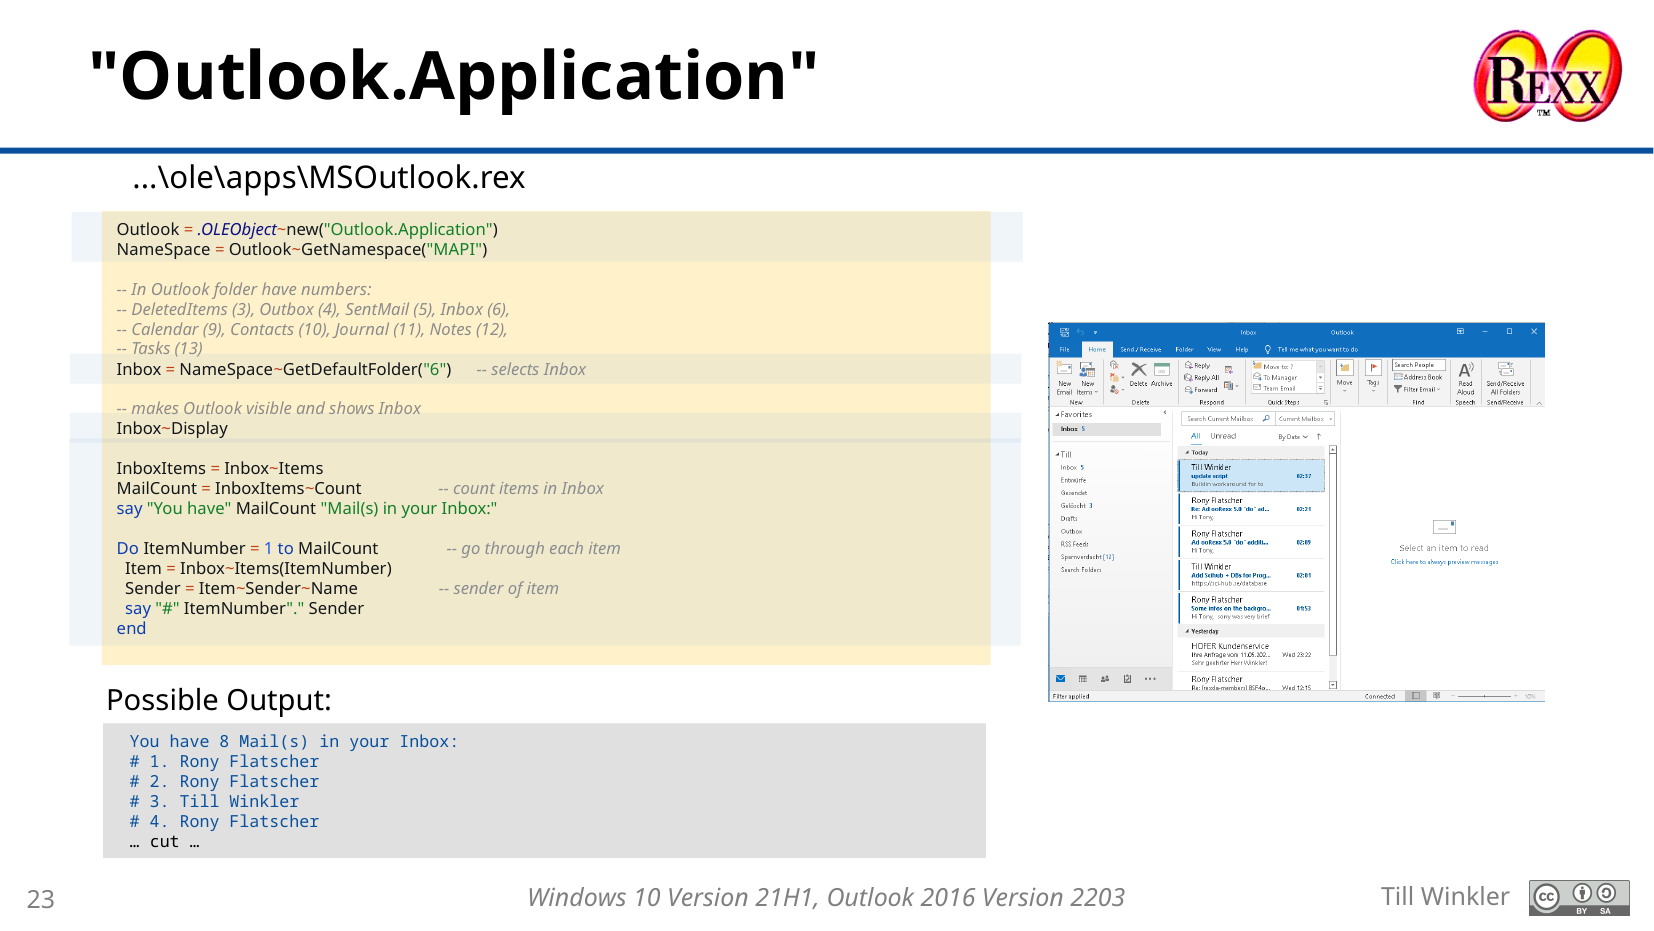

# "Outlook.Application"
...\ole\apps\MSOutlook.rex
Outlook = .OLEObject~new("Outlook.Application")
NameSpace = Outlook~GetNamespace("MAPI")
-- In Outlook folder have numbers:
-- DeletedItems (3), Outbox (4), SentMail (5), Inbox (6),
-- Calendar (9), Contacts (10), Journal (11), Notes (12),
-- Tasks (13)
Inbox = NameSpace~GetDefaultFolder("6") -- selects Inbox
-- makes Outlook visible and shows Inbox
Inbox~Display
InboxItems = Inbox~Items
MailCount = InboxItems~Count -- count items in Inbox
say "You have" MailCount "Mail(s) in your Inbox:"
Do ItemNumber = 1 to MailCount -- go through each item
 Item = Inbox~Items(ItemNumber)
 Sender = Item~Sender~Name -- sender of item
 say "#" ItemNumber"." Sender
end
Possible Output:
You have 8 Mail(s) in your Inbox:
# 1. Rony Flatscher
# 2. Rony Flatscher
# 3. Till Winkler
# 4. Rony Flatscher
… cut …
Windows 10 Version 21H1, Outlook 2016 Version 2203